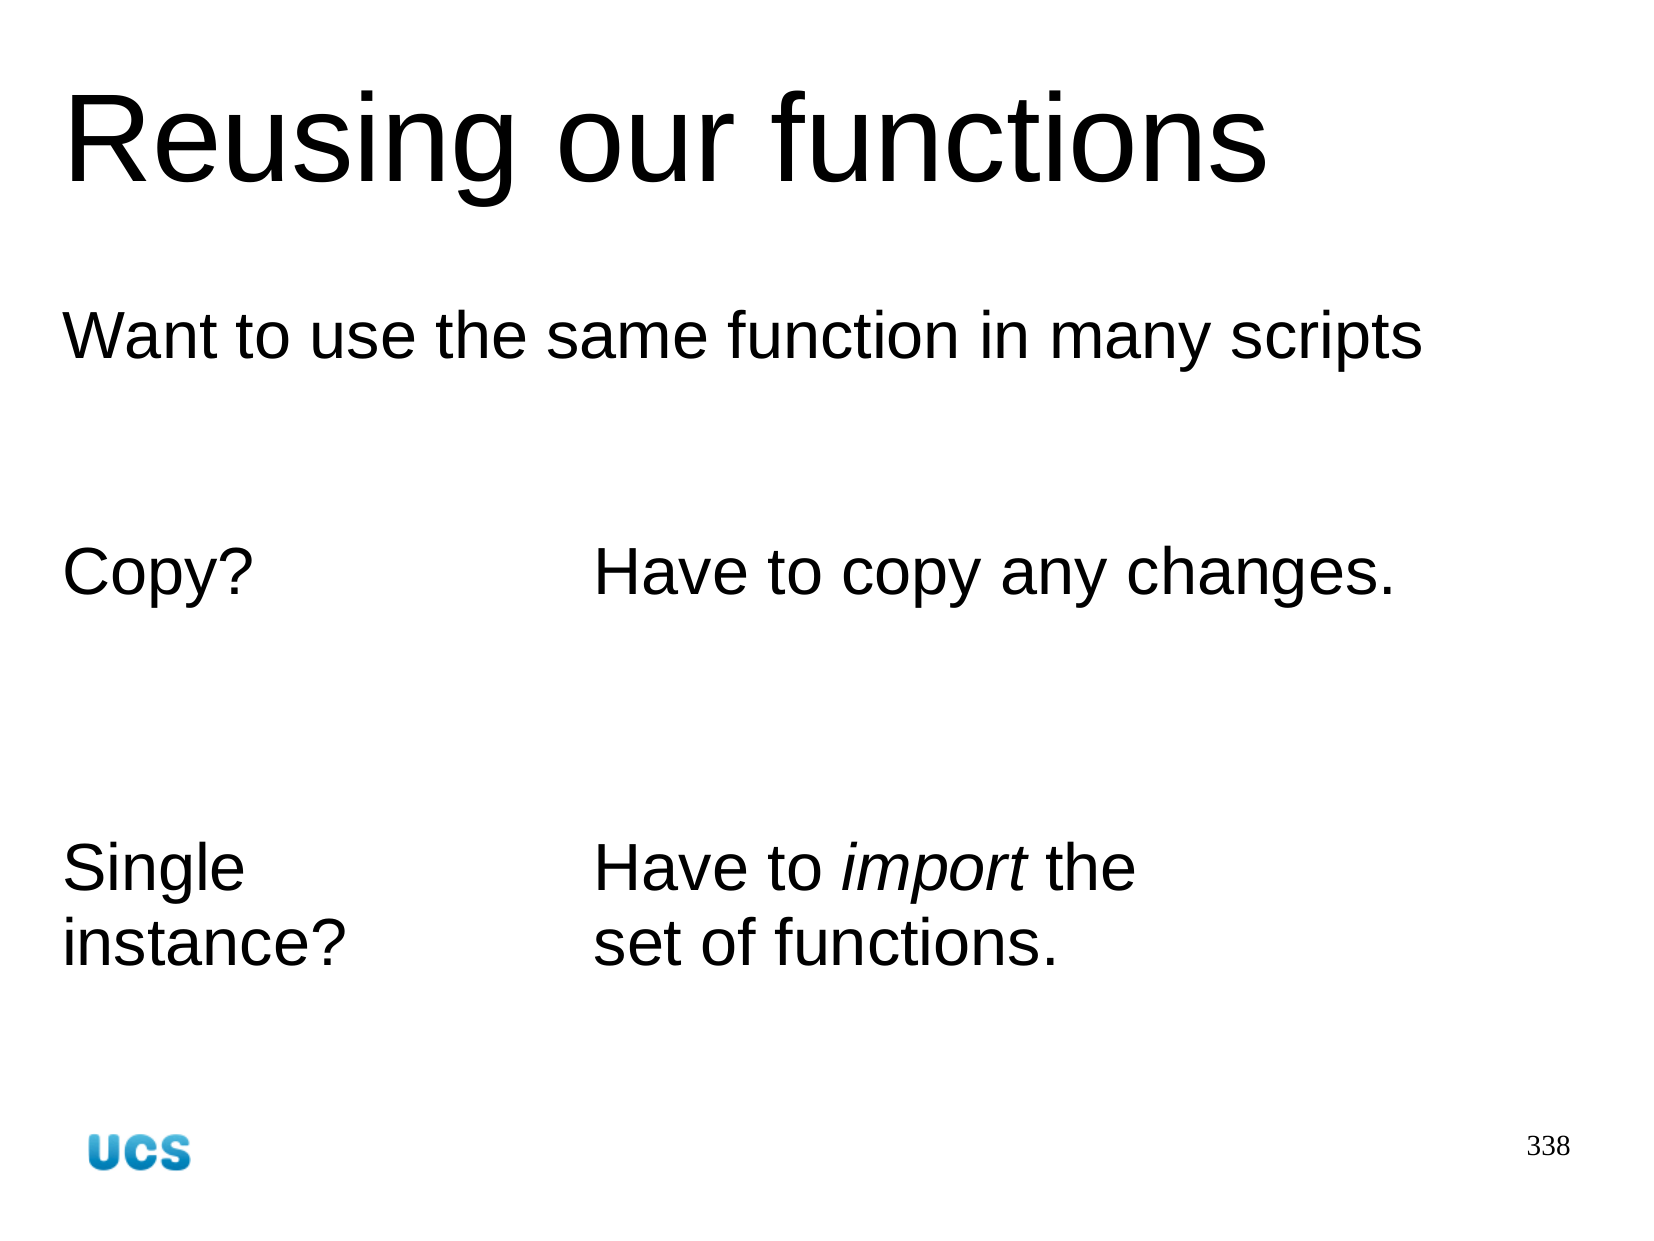

Reusing our functions
Want to use the same function in many scripts
Copy?
Have to copy any changes.
Single
instance?
Have to import the
set of functions.
338